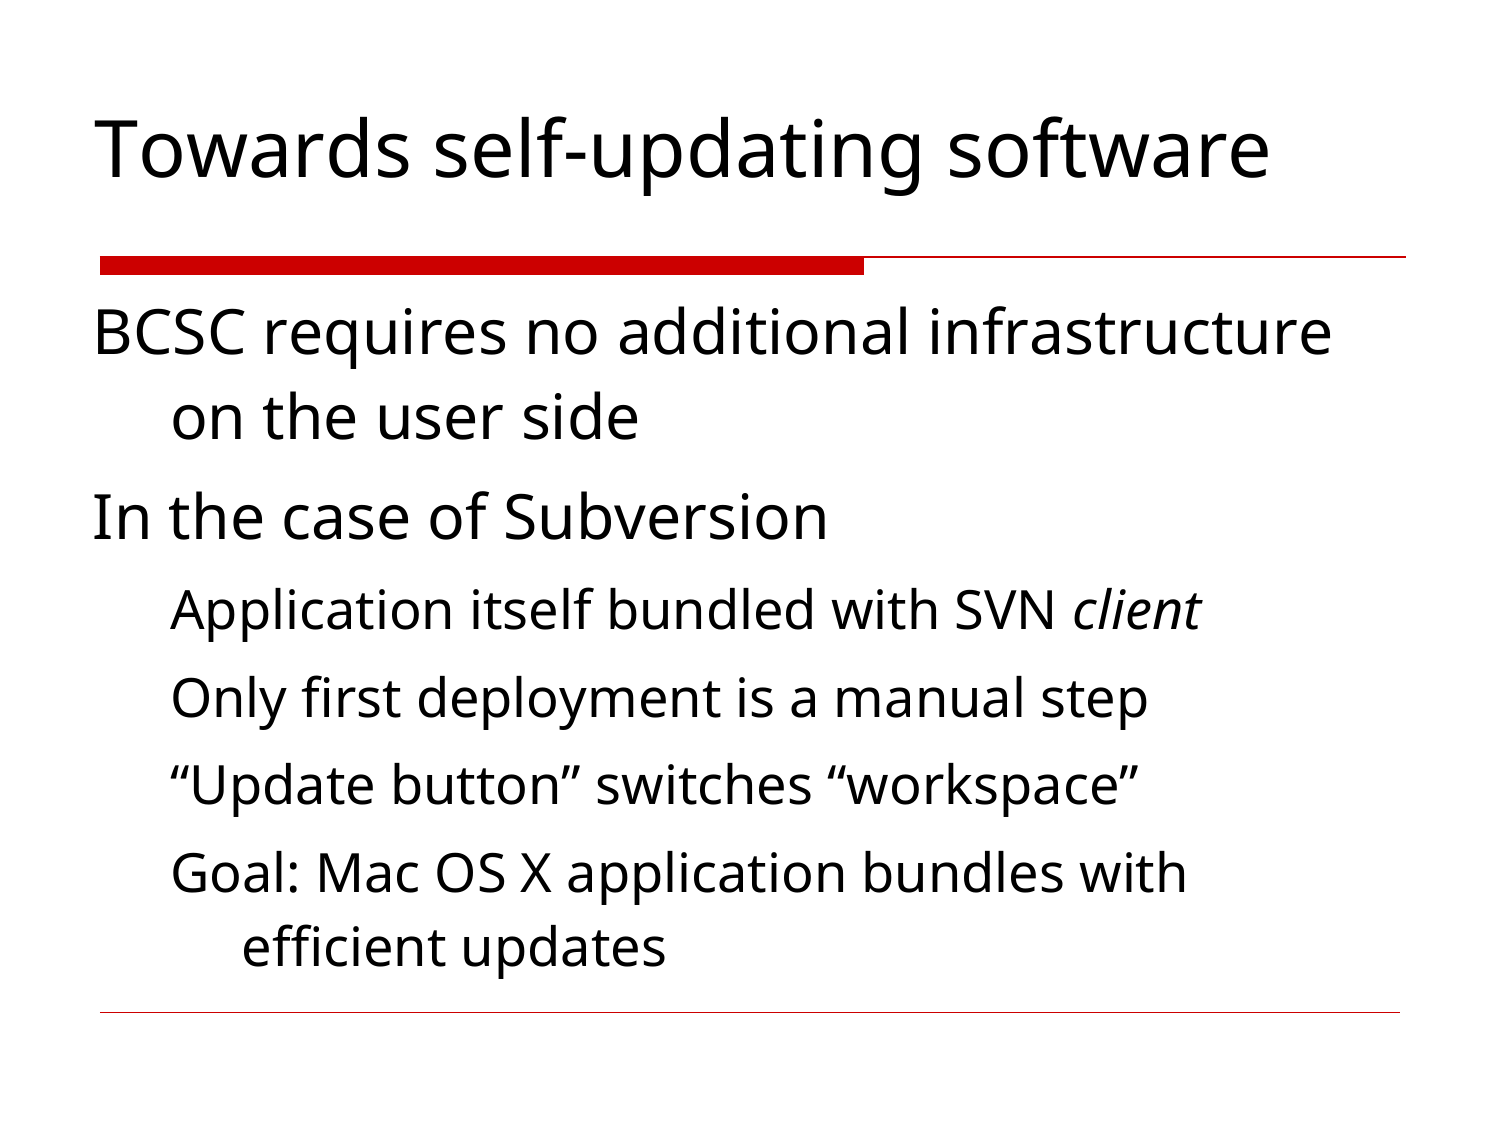

# Towards self-updating software
BCSC requires no additional infrastructure on the user side
In the case of Subversion
Application itself bundled with SVN client
Only first deployment is a manual step
“Update button” switches “workspace”
Goal: Mac OS X application bundles with efficient updates